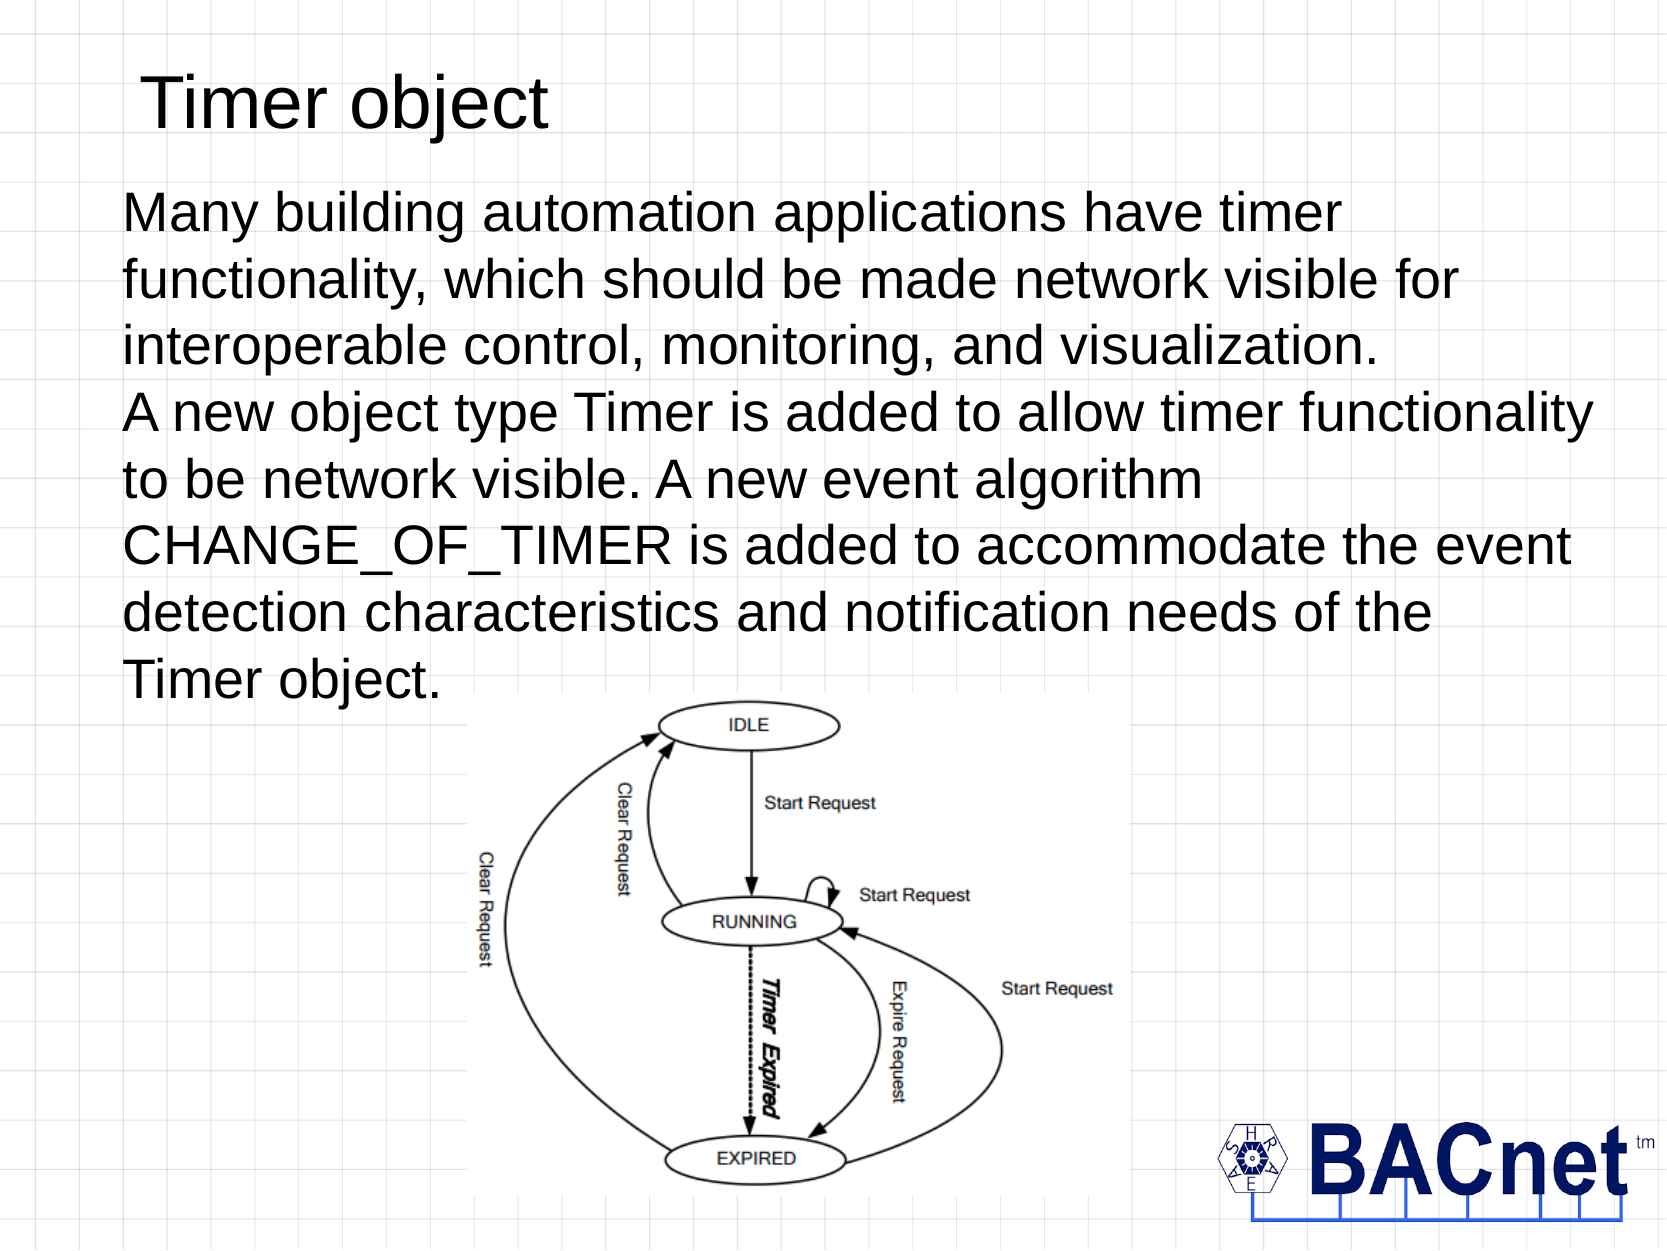

# Timer object
Many building automation applications have timer functionality, which should be made network visible for
interoperable control, monitoring, and visualization.
A new object type Timer is added to allow timer functionality to be network visible. A new event algorithm
CHANGE_OF_TIMER is added to accommodate the event detection characteristics and notification needs of the
Timer object.